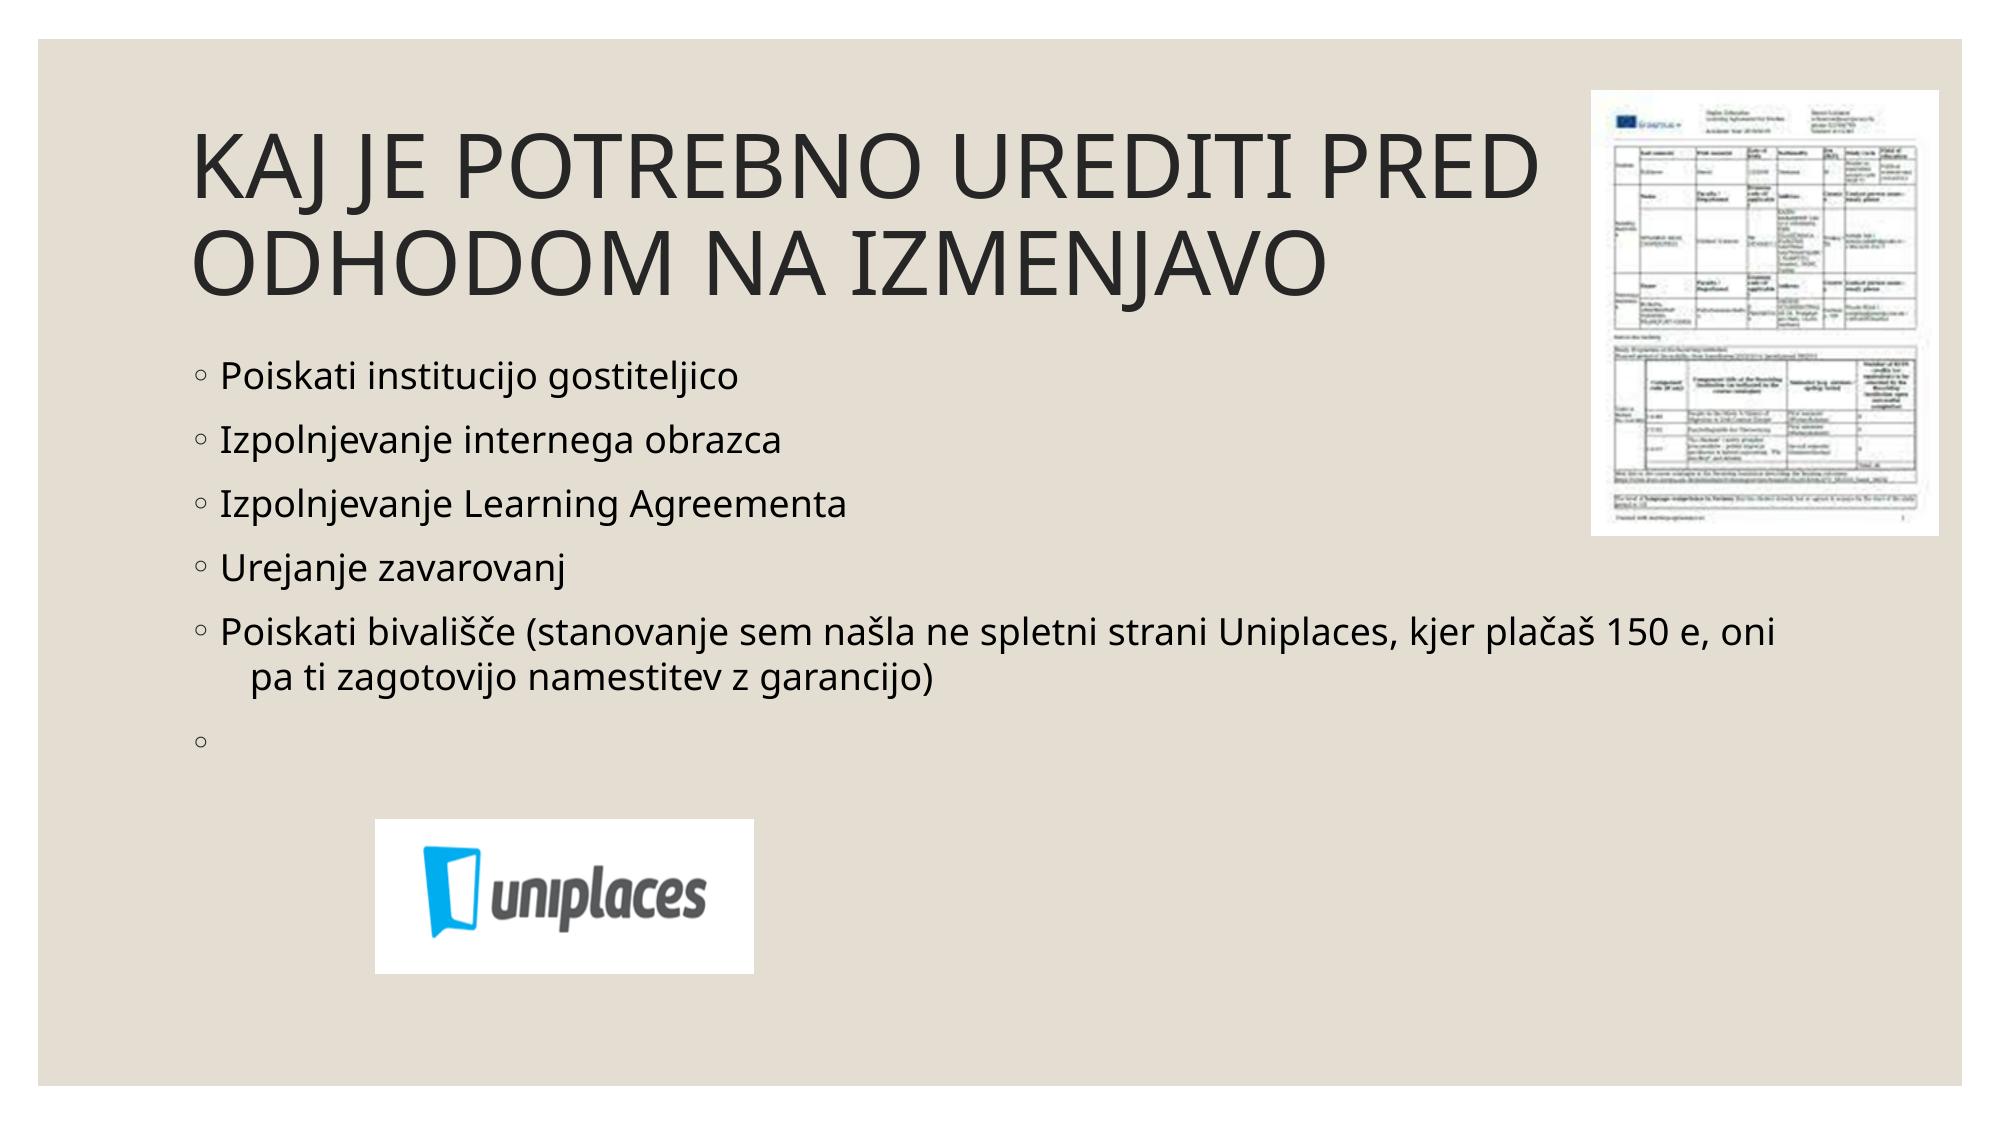

# KAJ JE POTREBNO UREDITI PRED ODHODOM NA IZMENJAVO
Poiskati institucijo gostiteljico
Izpolnjevanje internega obrazca
Izpolnjevanje Learning Agreementa
Urejanje zavarovanj
Poiskati bivališče (stanovanje sem našla ne spletni strani Uniplaces, kjer plačaš 150 e, oni pa ti zagotovijo namestitev z garancijo)